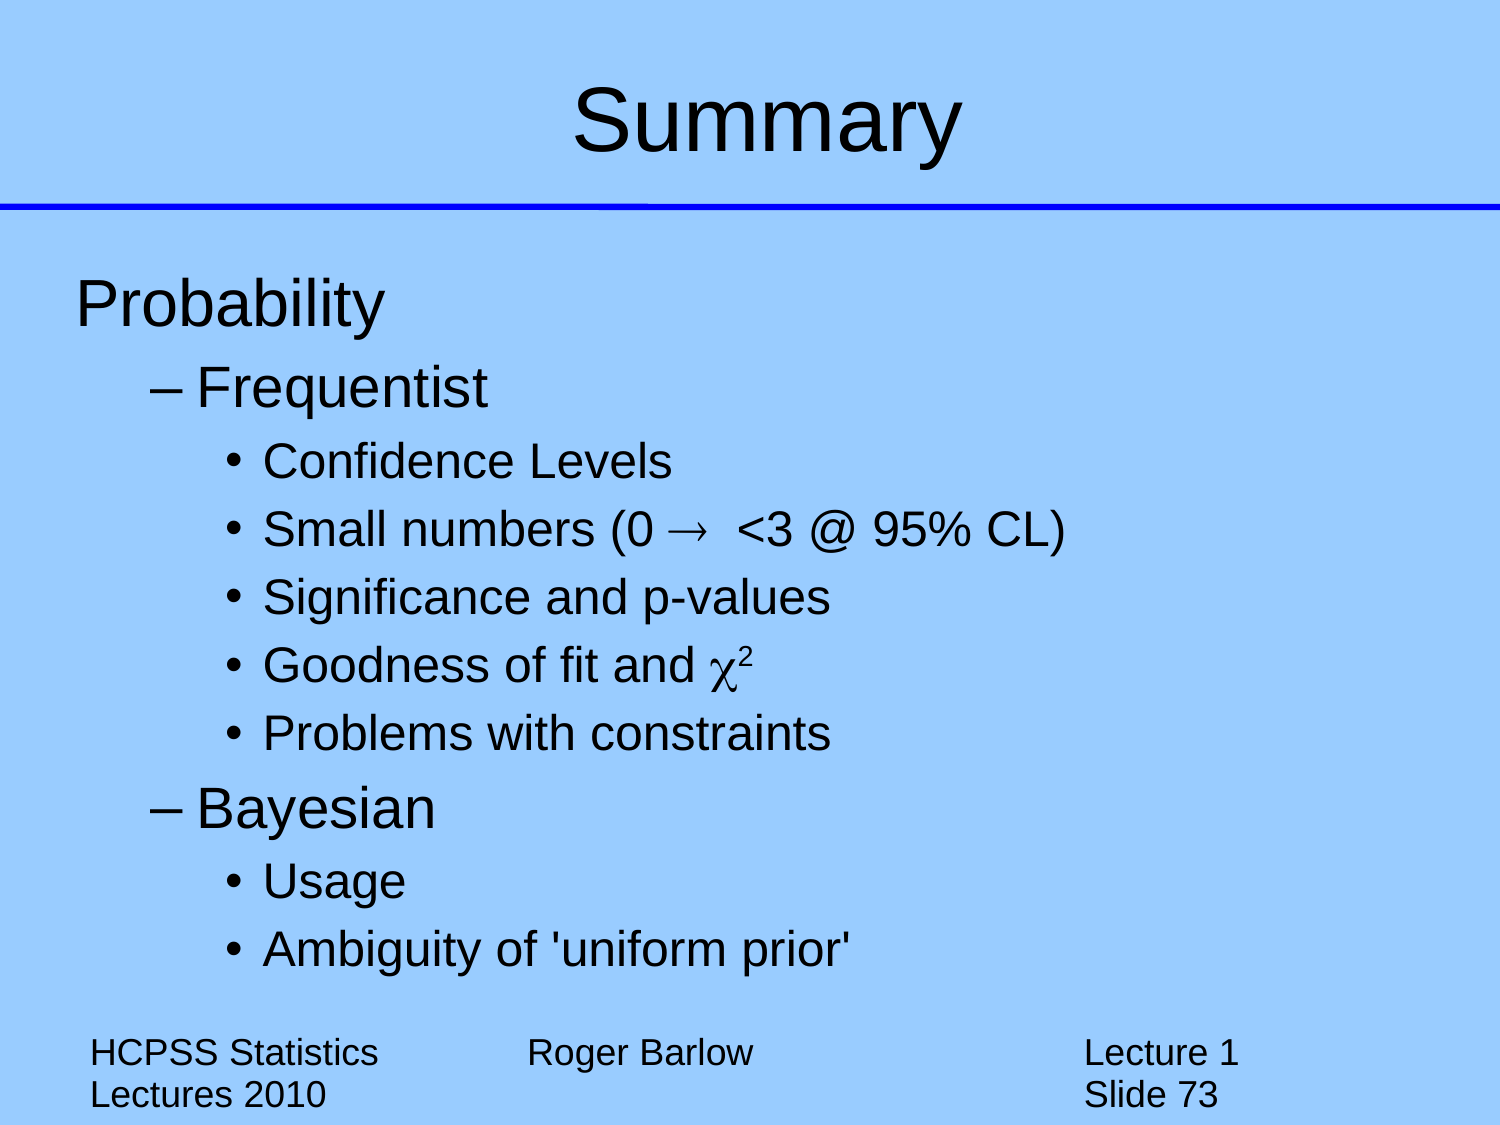

# Summary
Probability
Frequentist
Confidence Levels
Small numbers (0  <3 @ 95% CL)
Significance and p-values
Goodness of fit and 2
Problems with constraints
Bayesian
Usage
Ambiguity of 'uniform prior'
73